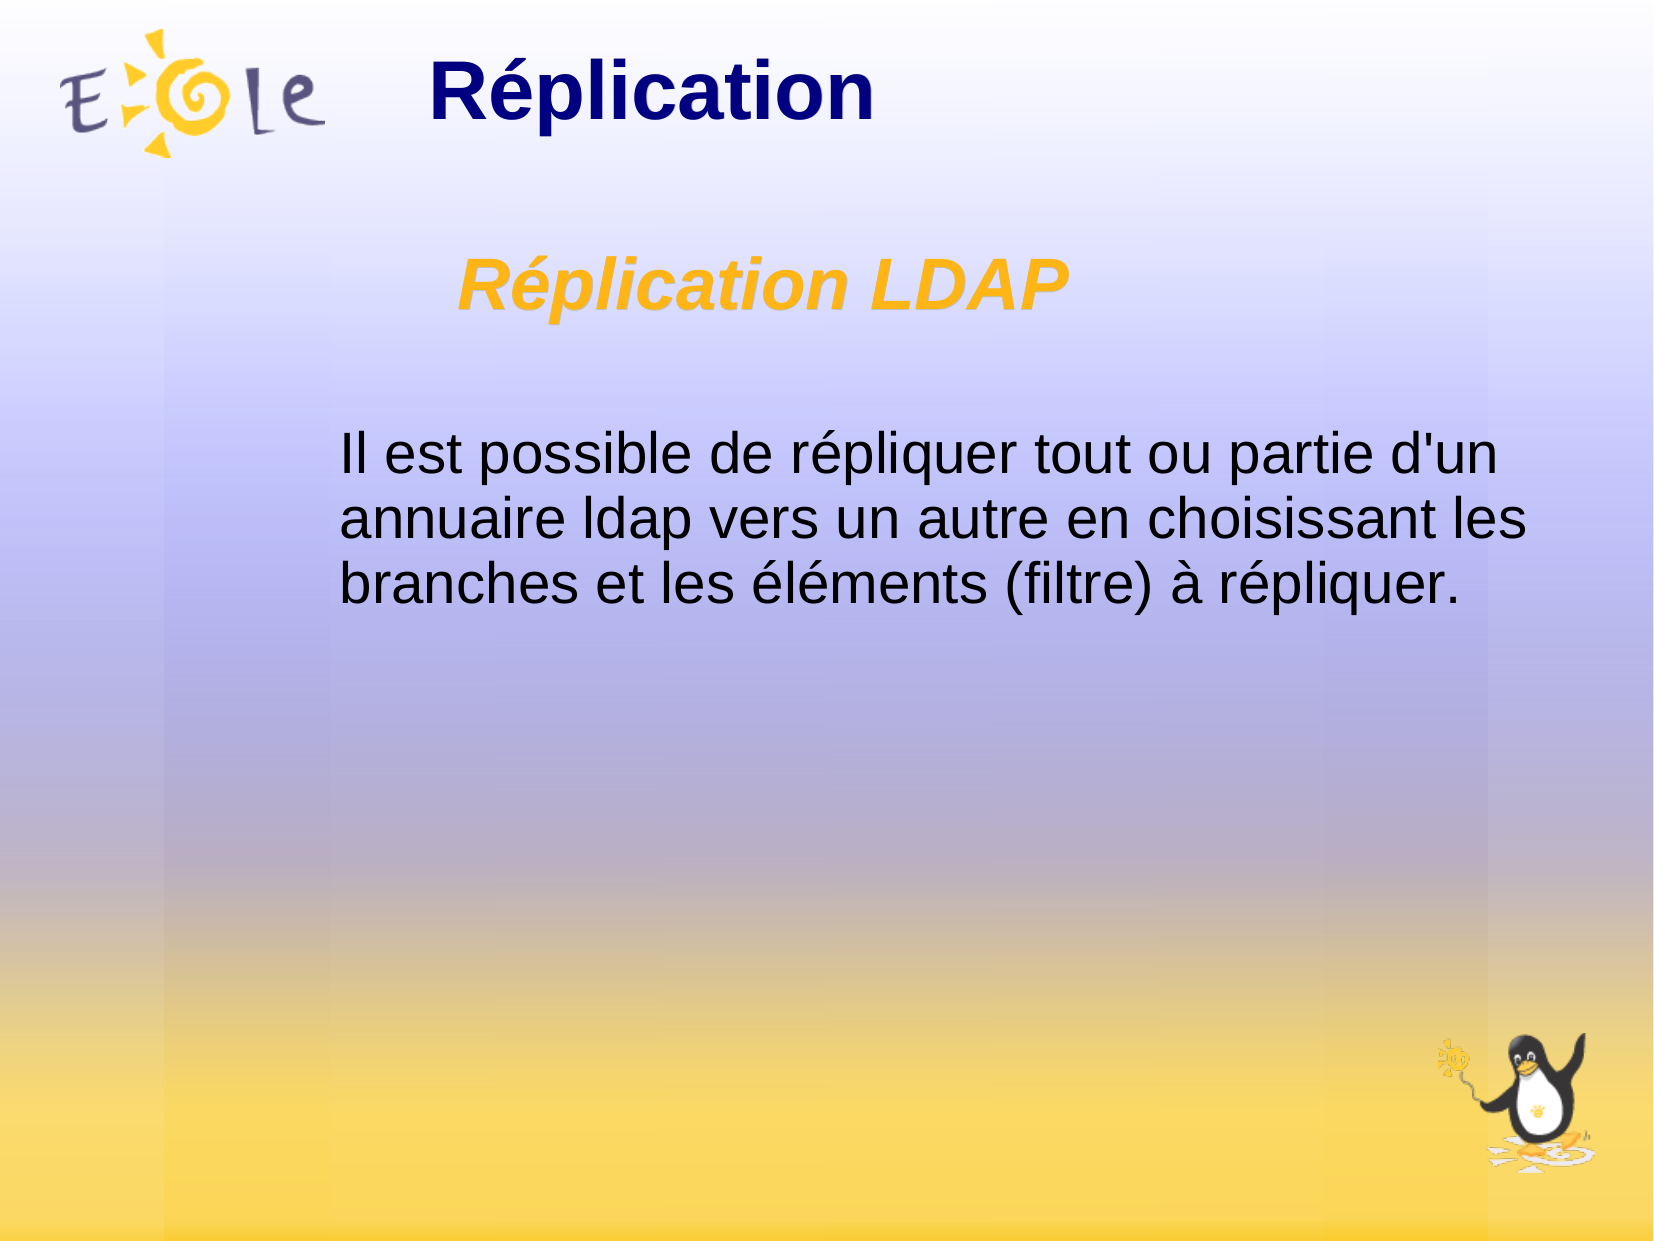

Réplication
Réplication LDAP
Il est possible de répliquer tout ou partie d'un
annuaire ldap vers un autre en choisissant les
branches et les éléments (filtre) à répliquer.